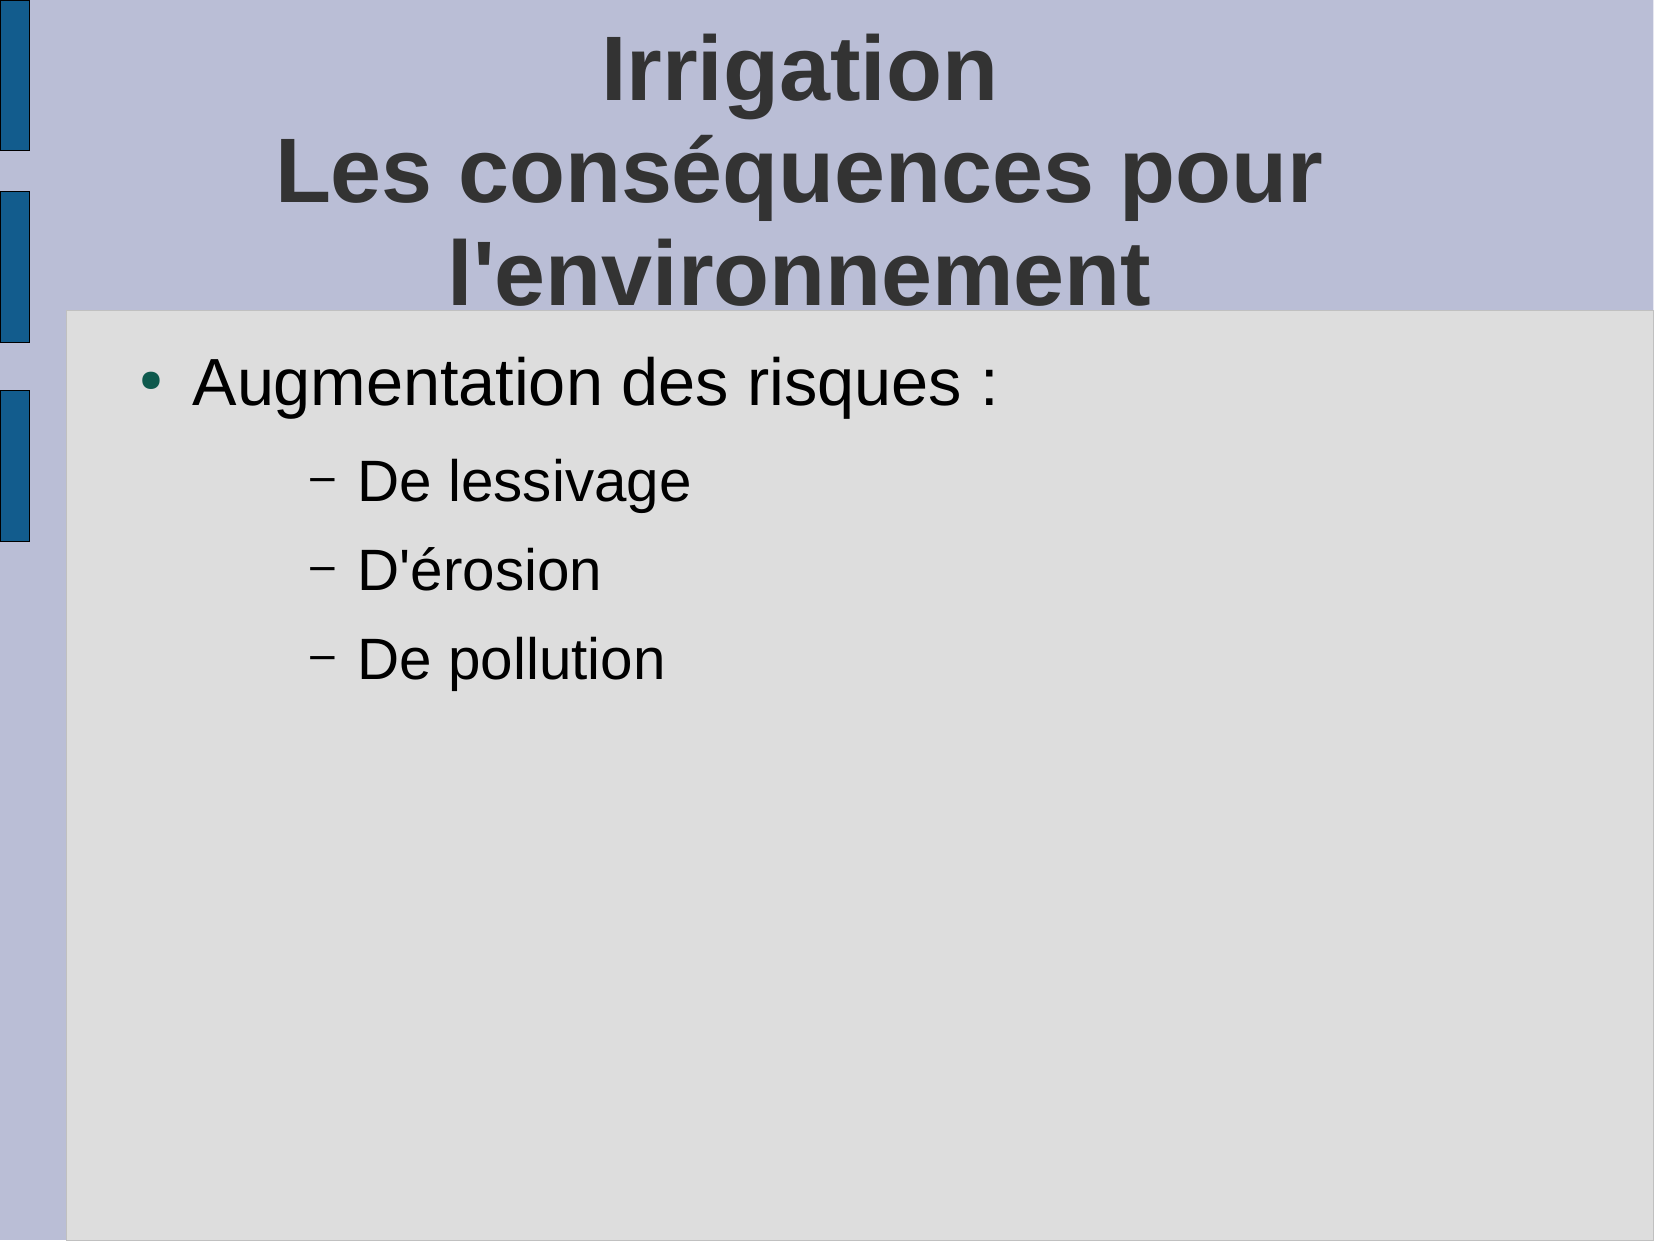

# Irrigation Les conséquences pour l'environnement
Augmentation des risques :
De lessivage
D'érosion
De pollution